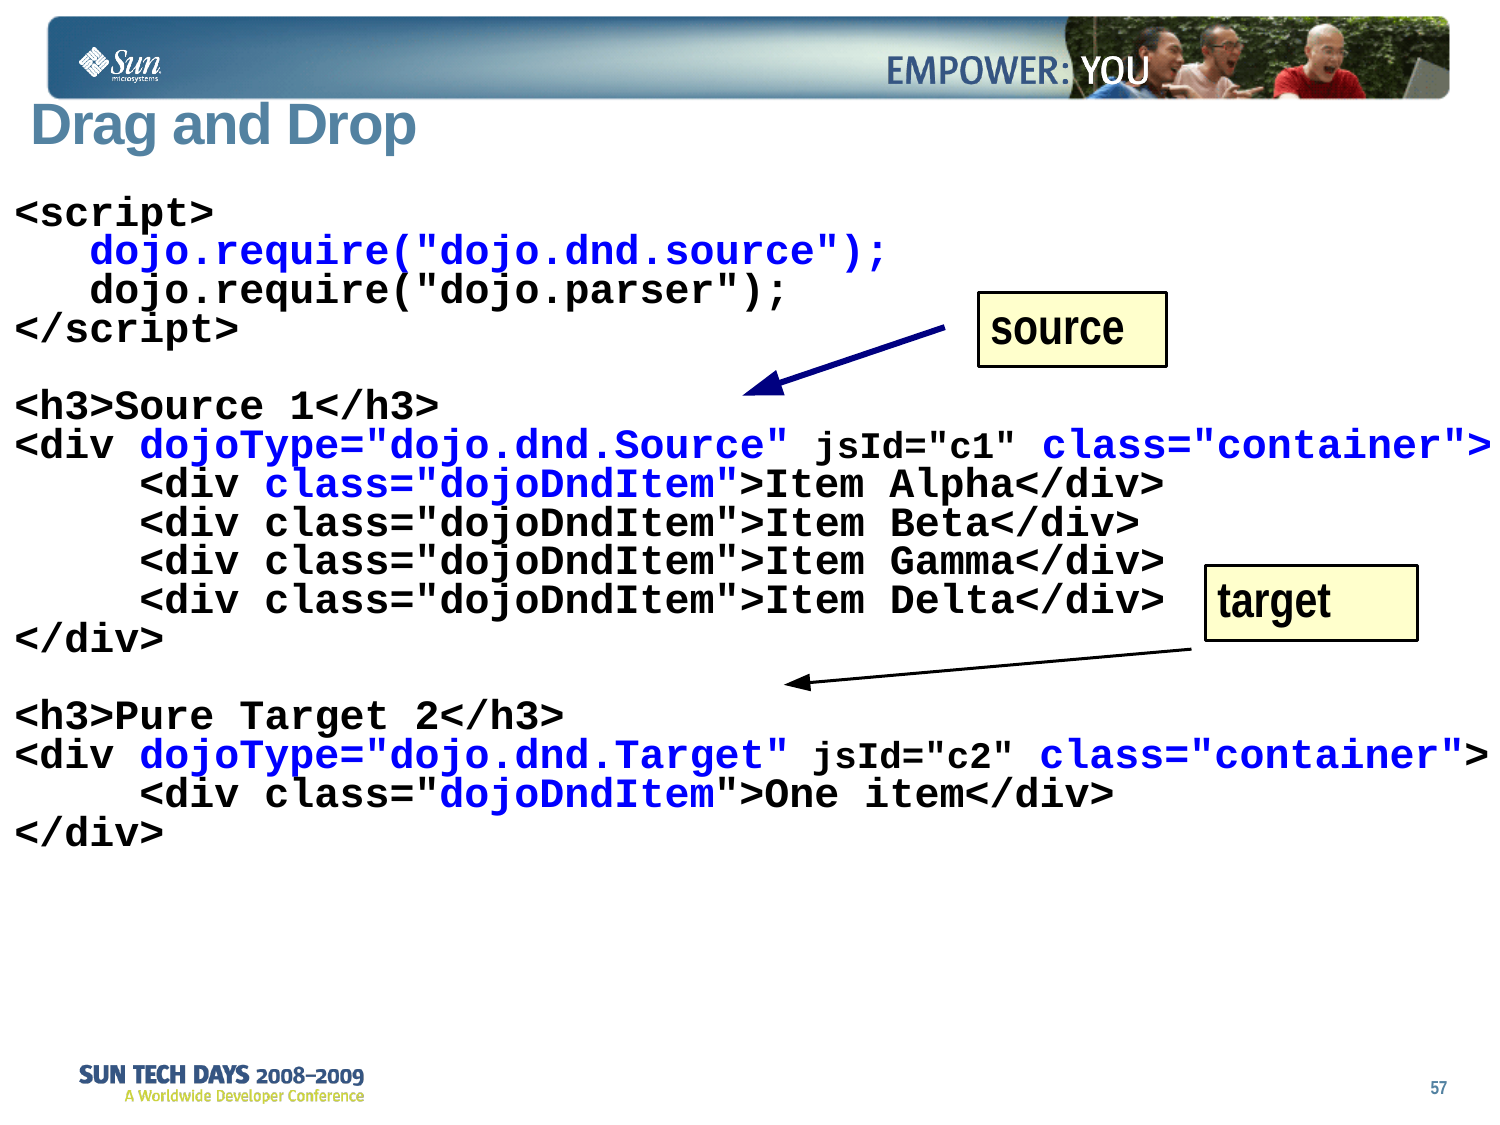

# Drag and Drop
<script>
 dojo.require("dojo.dnd.source");
 dojo.require("dojo.parser");
</script>
<h3>Source 1</h3>
<div dojoType="dojo.dnd.Source" jsId="c1" class="container">
 <div class="dojoDndItem">Item Alpha</div>
 <div class="dojoDndItem">Item Beta</div>
 <div class="dojoDndItem">Item Gamma</div>
 <div class="dojoDndItem">Item Delta</div>
</div>
<h3>Pure Target 2</h3>
<div dojoType="dojo.dnd.Target" jsId="c2" class="container">
 <div class="dojoDndItem">One item</div>
</div>
 source
 target